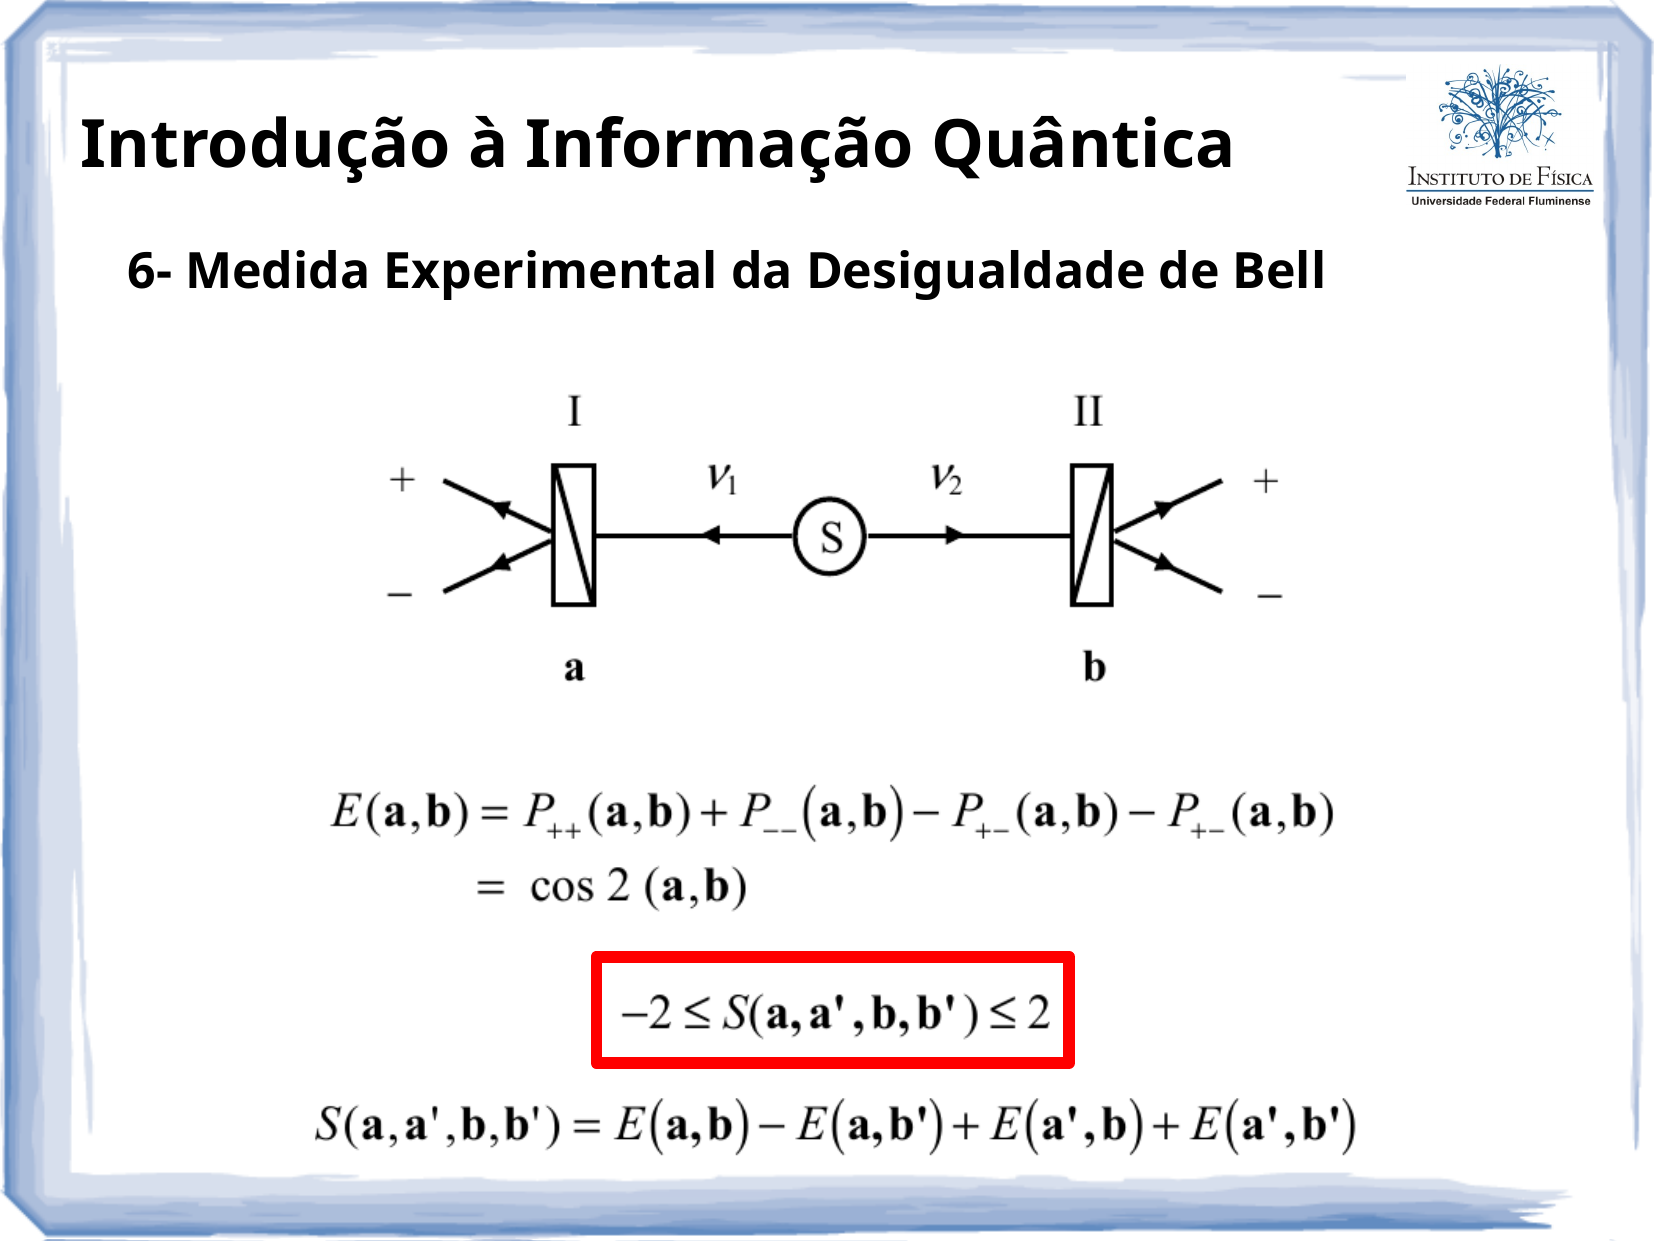

Introdução à Informação Quântica
6- Medida Experimental da Desigualdade de Bell